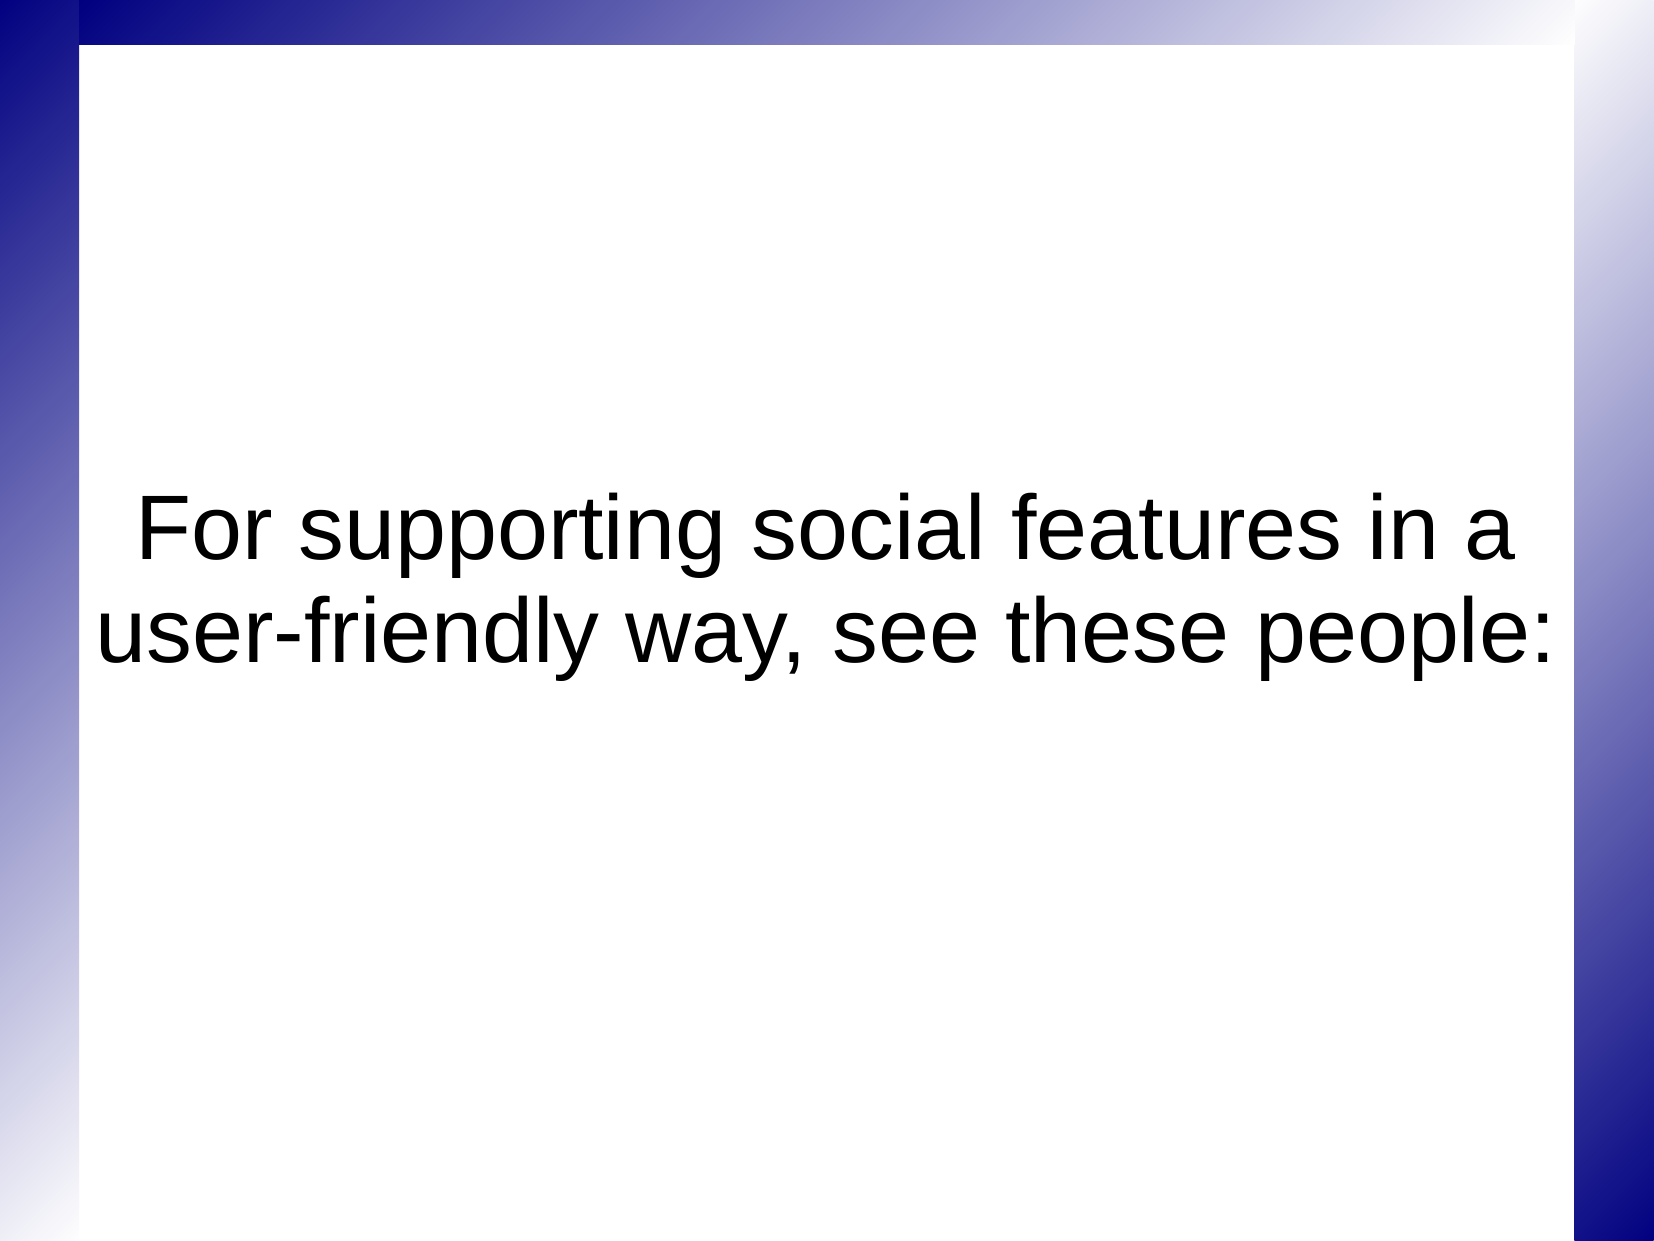

# For supporting social features in a user-friendly way, see these people: